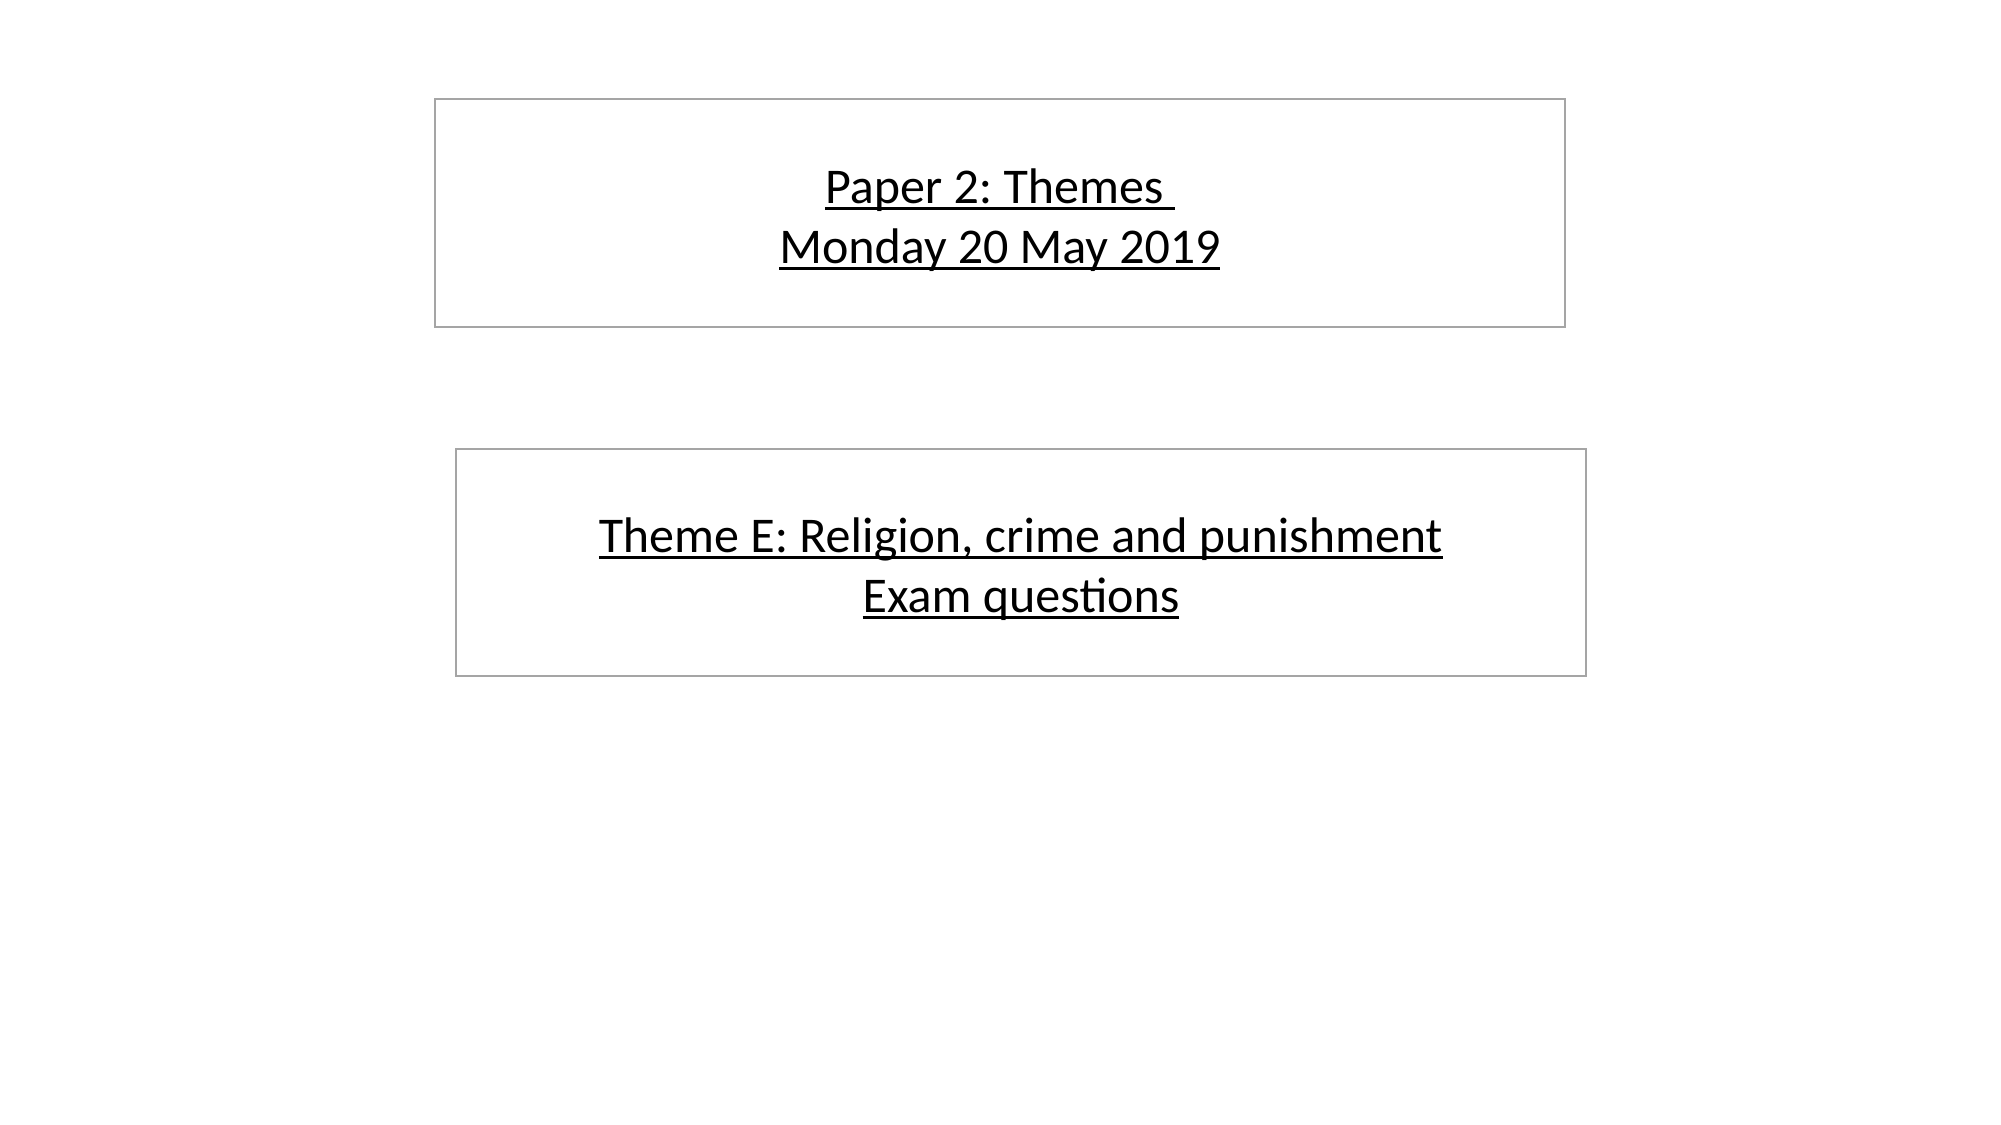

Paper 2: Themes
Monday 20 May 2019
Theme E: Religion, crime and punishment
Exam questions